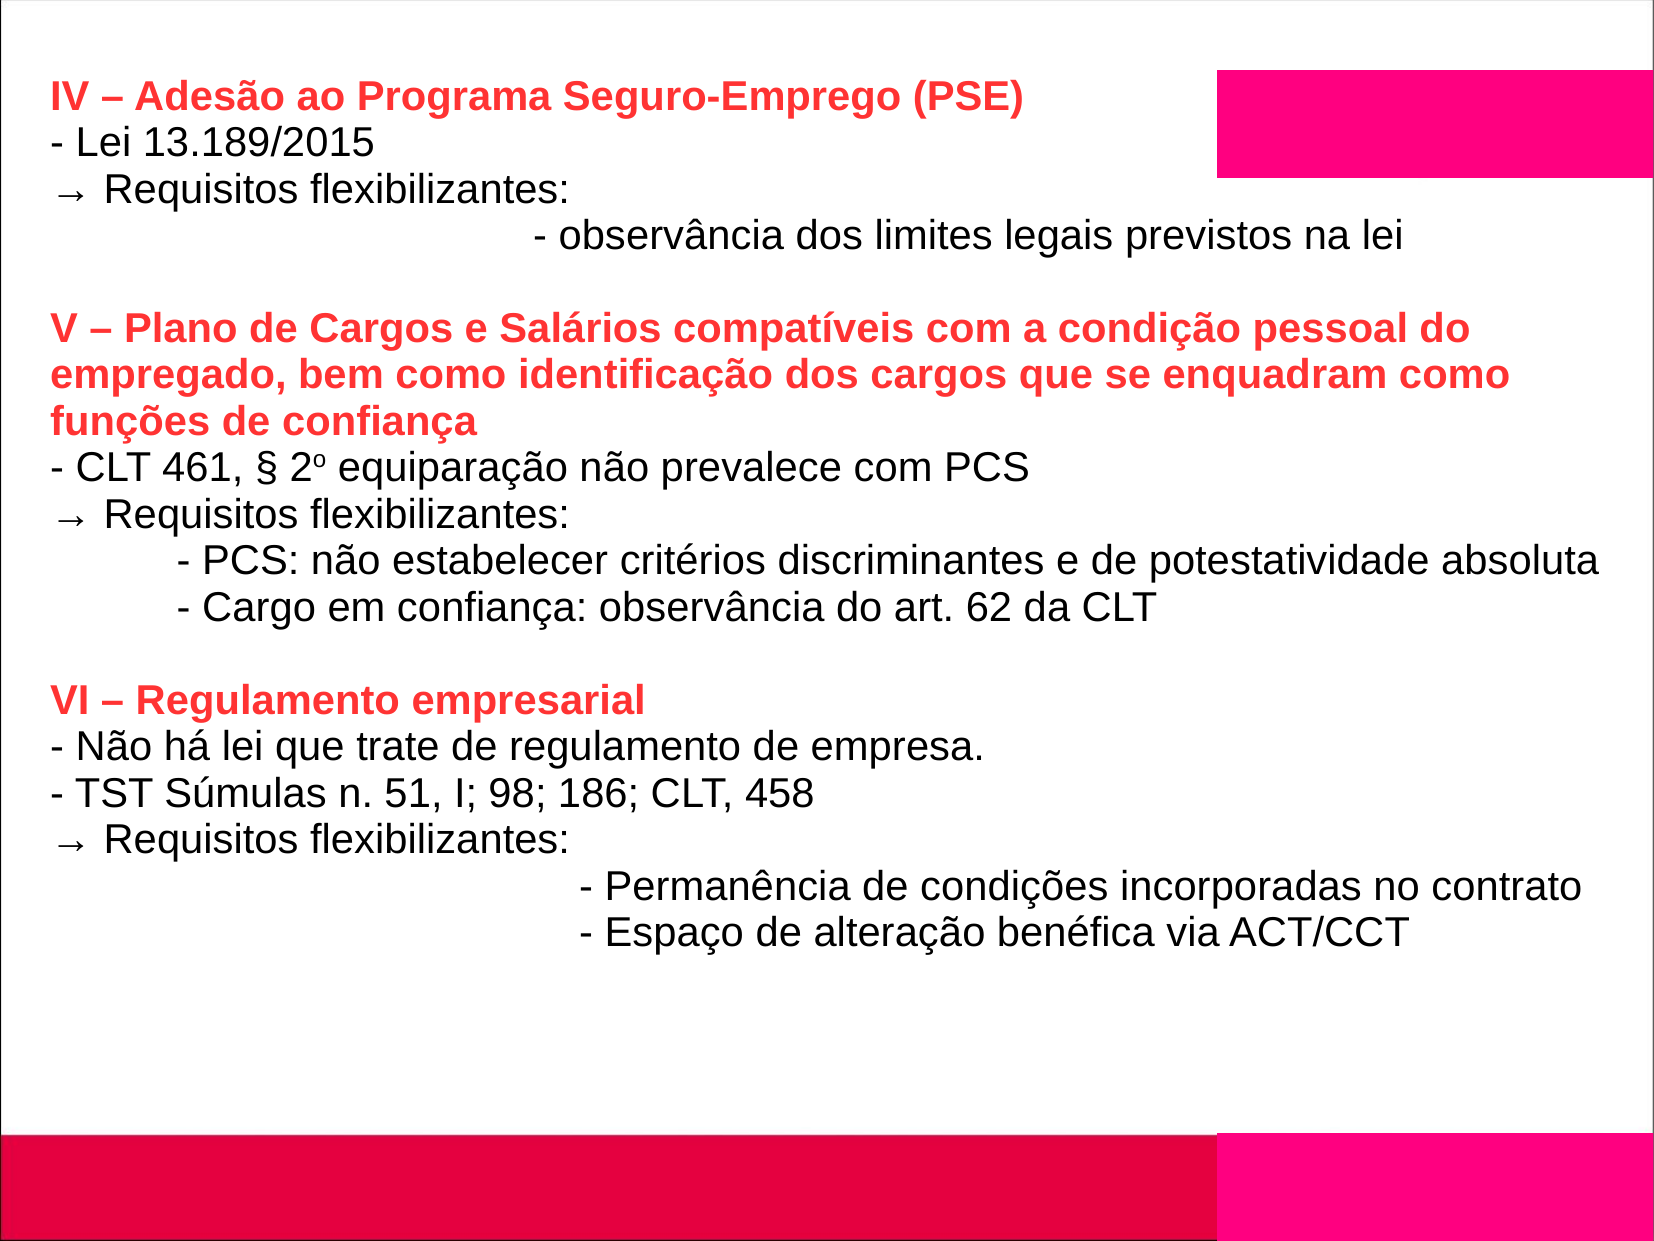

IV – Adesão ao Programa Seguro-Emprego (PSE)
- Lei 13.189/2015
→ Requisitos flexibilizantes:
 - observância dos limites legais previstos na lei
V – Plano de Cargos e Salários compatíveis com a condição pessoal do empregado, bem como identificação dos cargos que se enquadram como funções de confiança
- CLT 461, § 2o equiparação não prevalece com PCS
→ Requisitos flexibilizantes:
 - PCS: não estabelecer critérios discriminantes e de potestatividade absoluta
 - Cargo em confiança: observância do art. 62 da CLT
VI – Regulamento empresarial
- Não há lei que trate de regulamento de empresa.
- TST Súmulas n. 51, I; 98; 186; CLT, 458
→ Requisitos flexibilizantes:
 - Permanência de condições incorporadas no contrato
 - Espaço de alteração benéfica via ACT/CCT